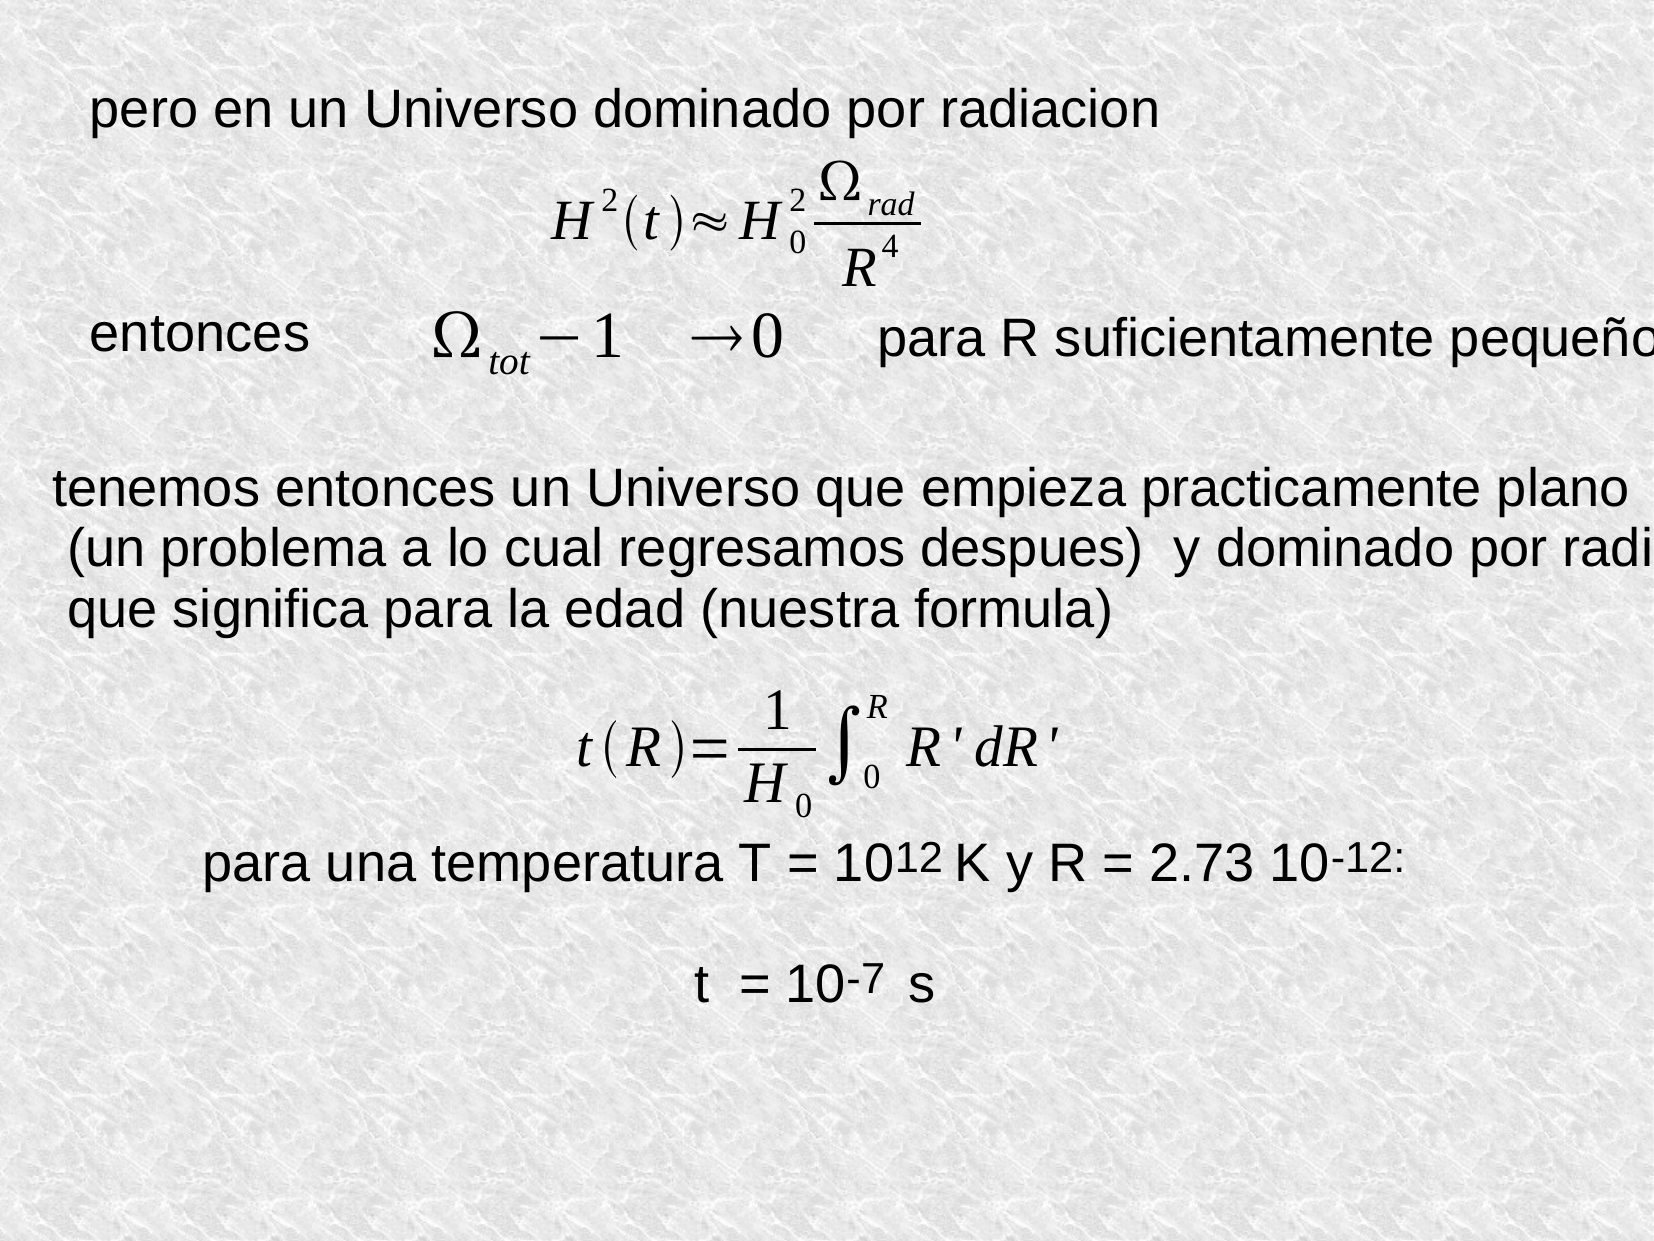

pero en un Universo dominado por radiacion
entonces
para R suficientamente pequeño
tenemos entonces un Universo que empieza practicamente plano
 (un problema a lo cual regresamos despues) y dominado por radiacion,
 que significa para la edad (nuestra formula)
para una temperatura T = 1012 K y R = 2.73 10-12:
 t = 10-7 s